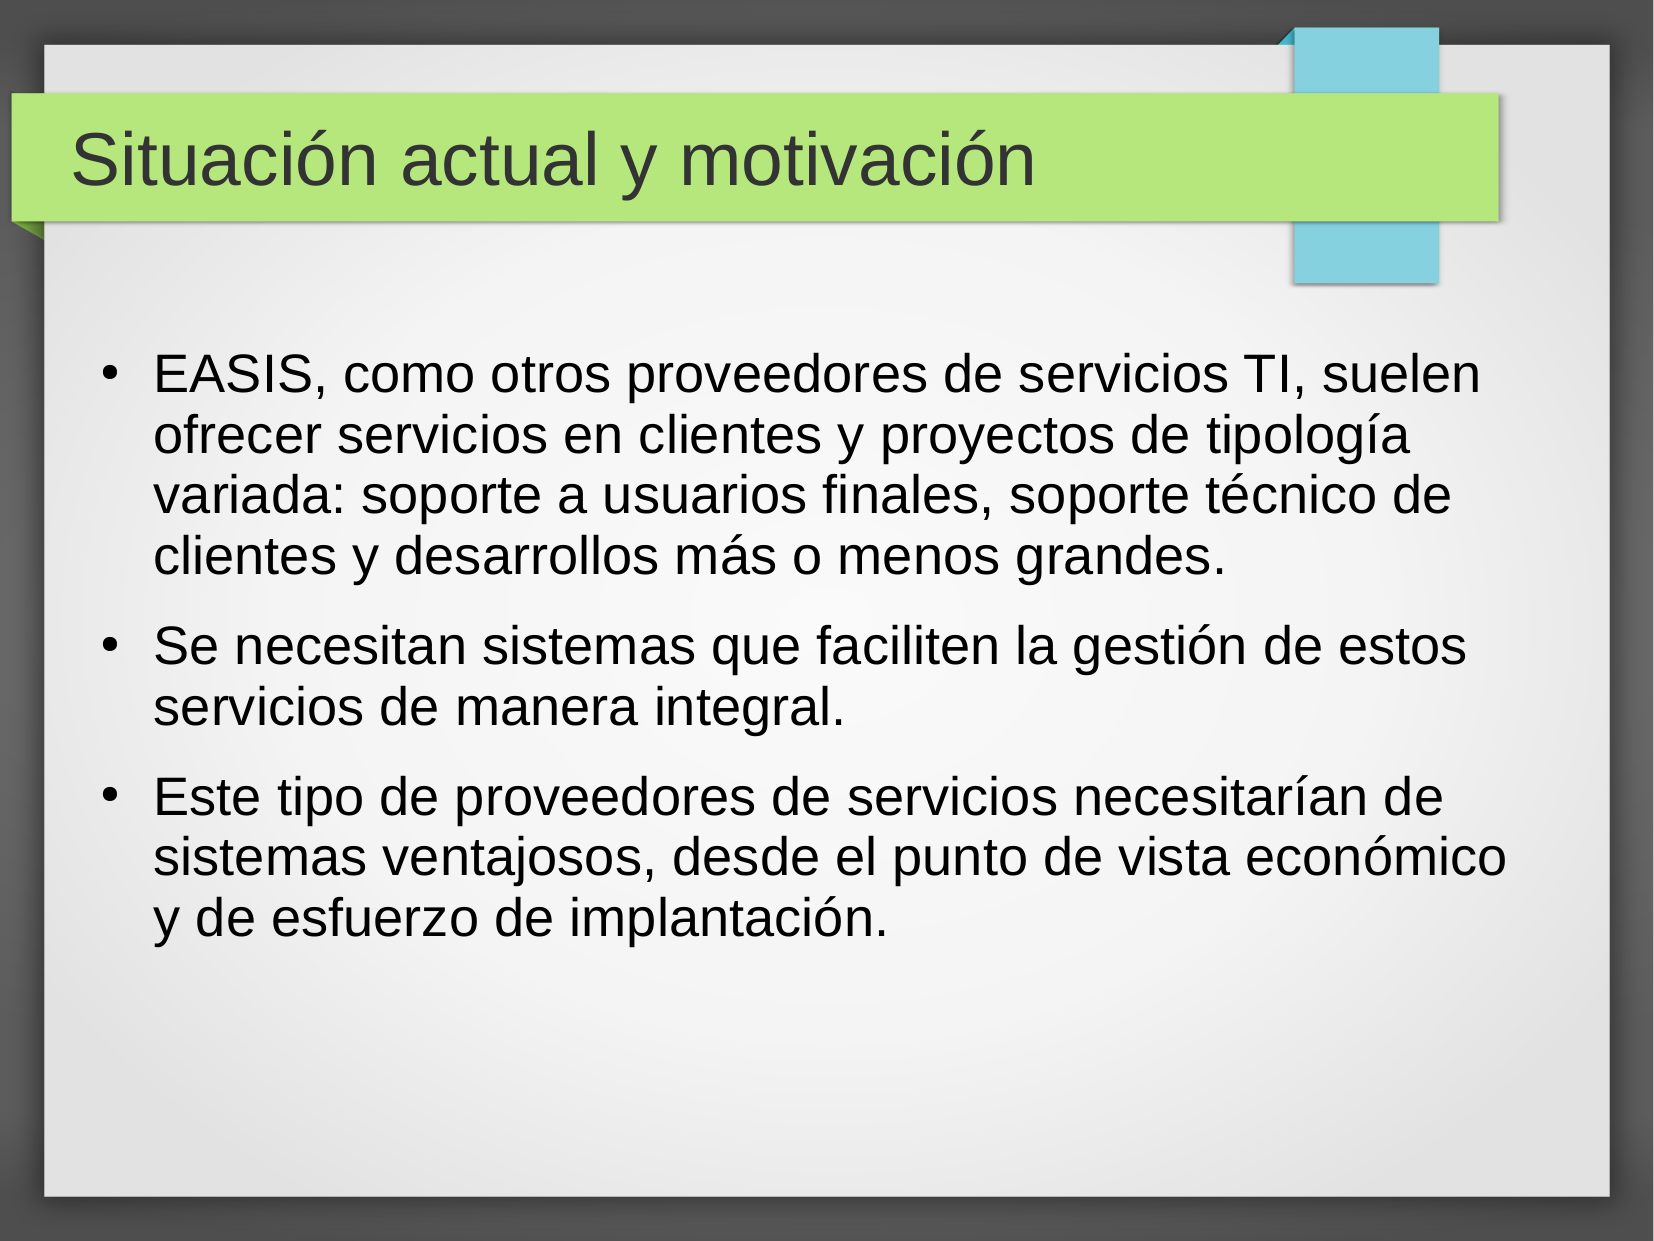

# Situación actual y motivación
EASIS, como otros proveedores de servicios TI, suelen ofrecer servicios en clientes y proyectos de tipología variada: soporte a usuarios finales, soporte técnico de clientes y desarrollos más o menos grandes.
Se necesitan sistemas que faciliten la gestión de estos servicios de manera integral.
Este tipo de proveedores de servicios necesitarían de sistemas ventajosos, desde el punto de vista económico y de esfuerzo de implantación.